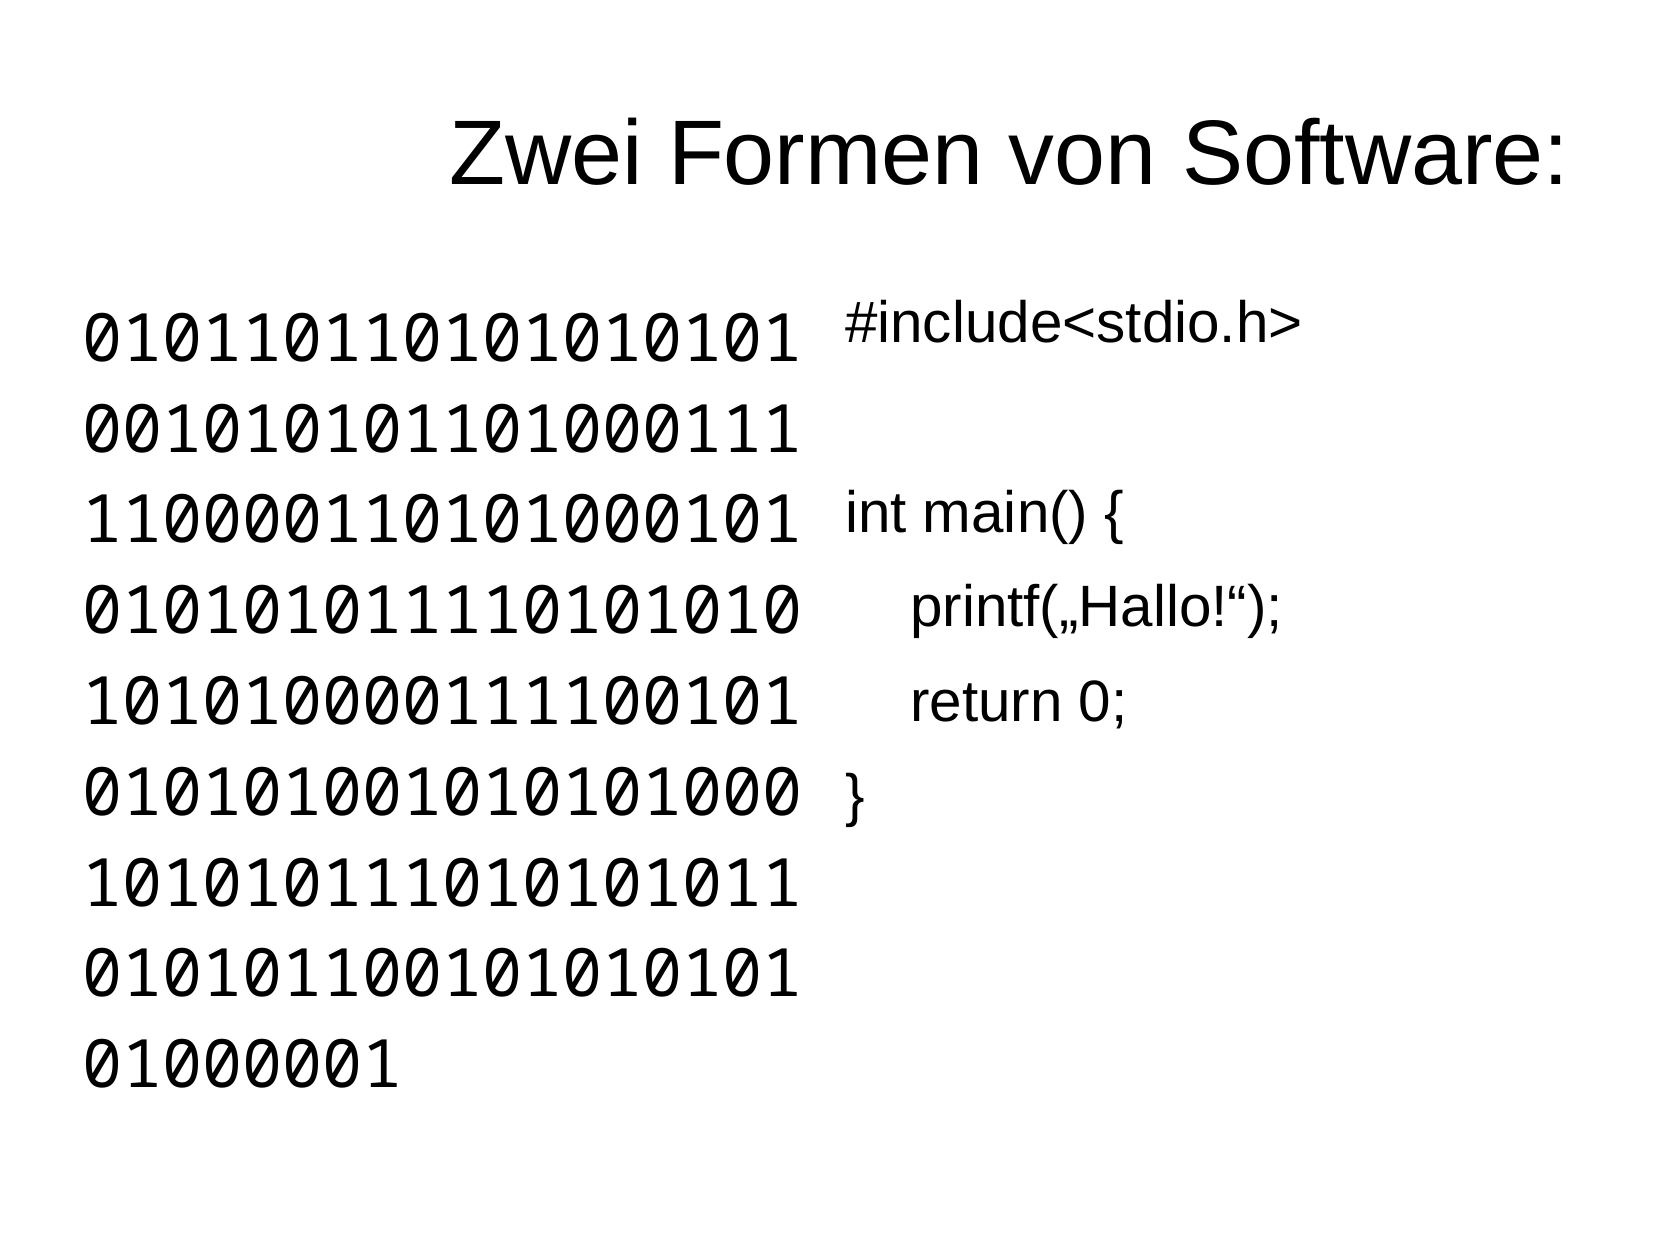

# Zwei Formen von Software:
01011011010101010100101010110100011111000011010100010101010101111010101010101000011110010101010100101010100010101011101010101101010110010101010101000001
#include<stdio.h>
int main() {
 printf(„Hallo!“);
 return 0;
}